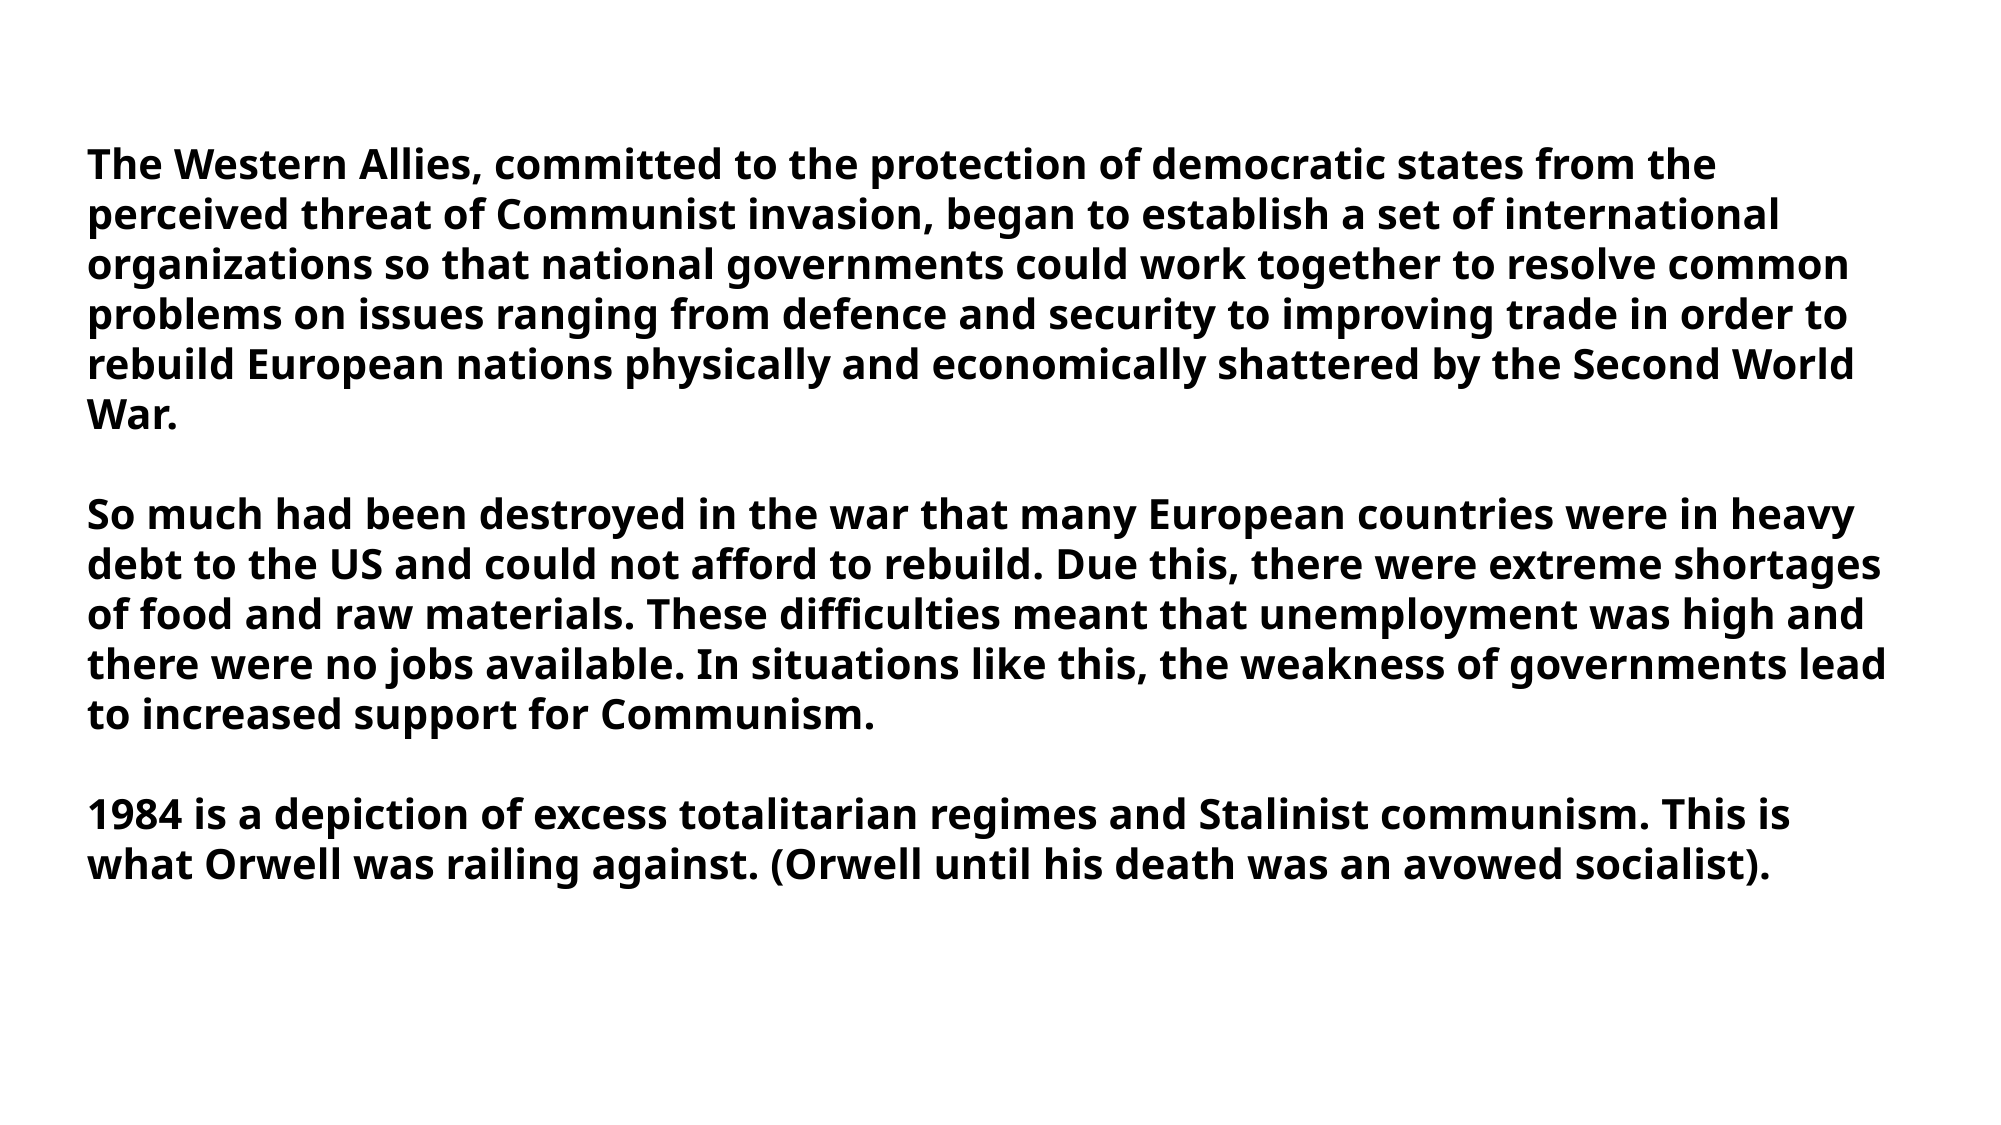

The Western Allies, committed to the protection of democratic states from the perceived threat of Communist invasion, began to establish a set of international organizations so that national governments could work together to resolve common problems on issues ranging from defence and security to improving trade in order to rebuild European nations physically and economically shattered by the Second World War.
So much had been destroyed in the war that many European countries were in heavy debt to the US and could not afford to rebuild. Due this, there were extreme shortages of food and raw materials. These difficulties meant that unemployment was high and there were no jobs available. In situations like this, the weakness of governments lead to increased support for Communism.
1984 is a depiction of excess totalitarian regimes and Stalinist communism. This is what Orwell was railing against. (Orwell until his death was an avowed socialist).